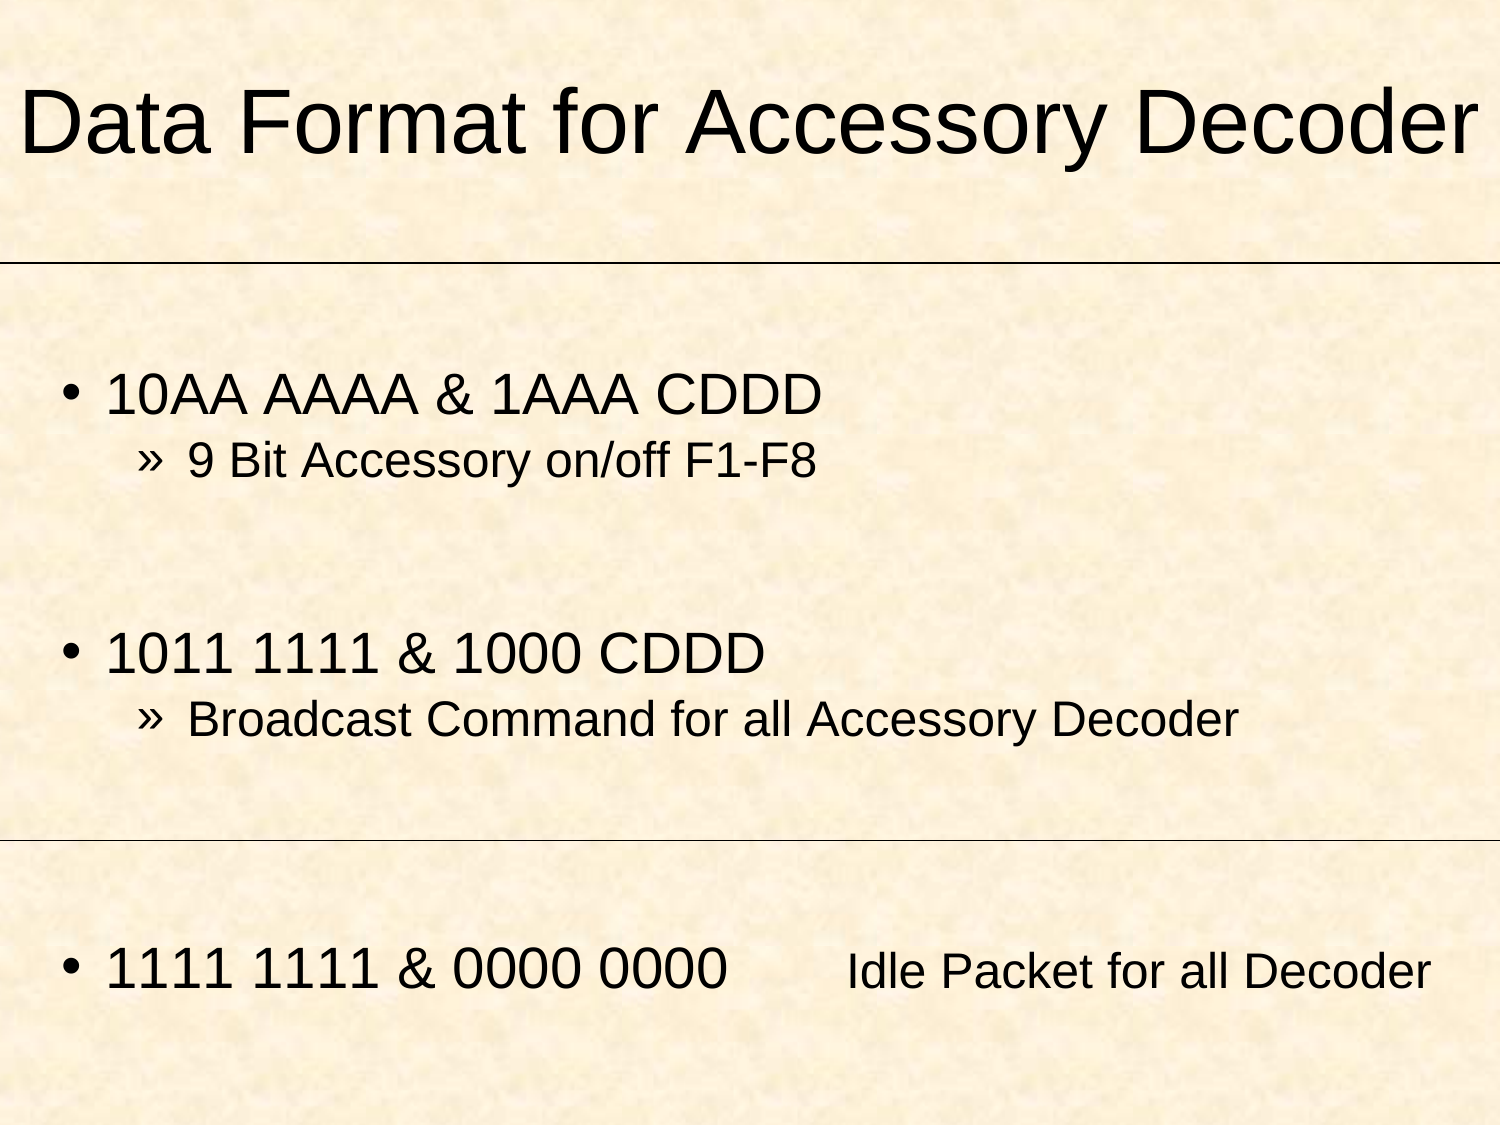

# Data Format for Accessory Decoder
10AA AAAA & 1AAA CDDD
9 Bit Accessory on/off F1-F8
1011 1111 & 1000 CDDD
Broadcast Command for all Accessory Decoder
1111 1111 & 0000 0000	 Idle Packet for all Decoder